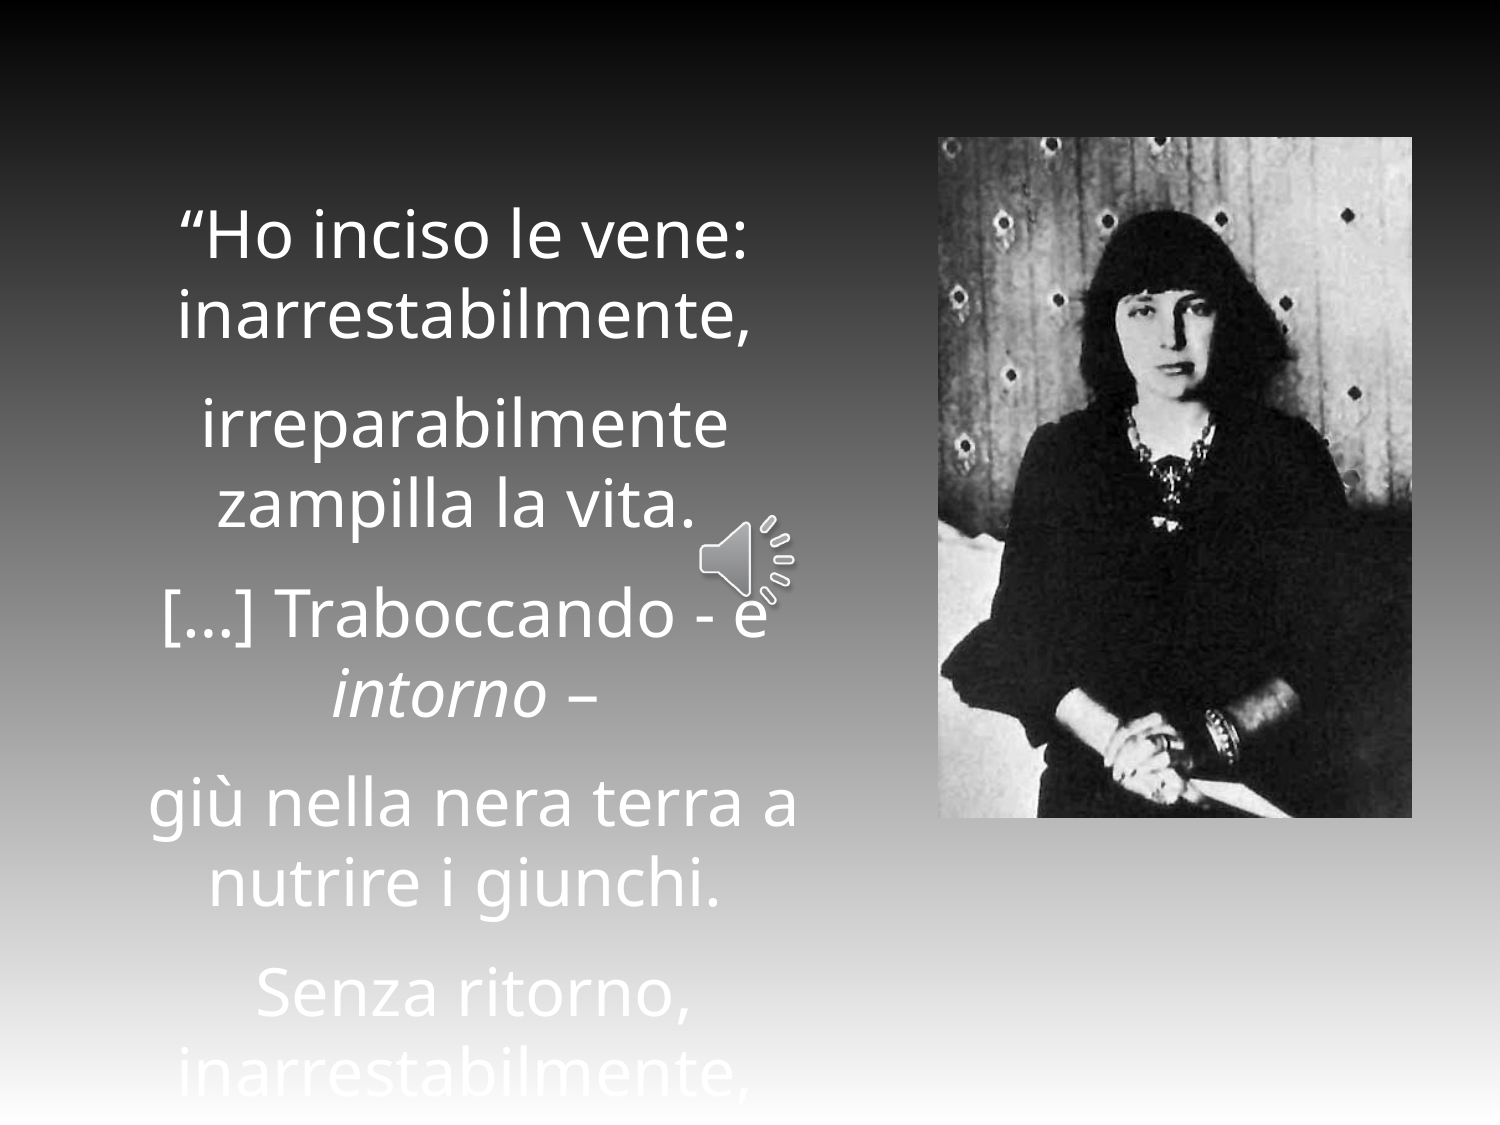

# “Ho inciso le vene: inarrestabilmente,
irreparabilmente zampilla la vita.
[…] Traboccando - e intorno –
 giù nella nera terra a nutrire i giunchi.
 Senza ritorno, inarrestabilmente,
irreparabilmente, zampilla il verso.”